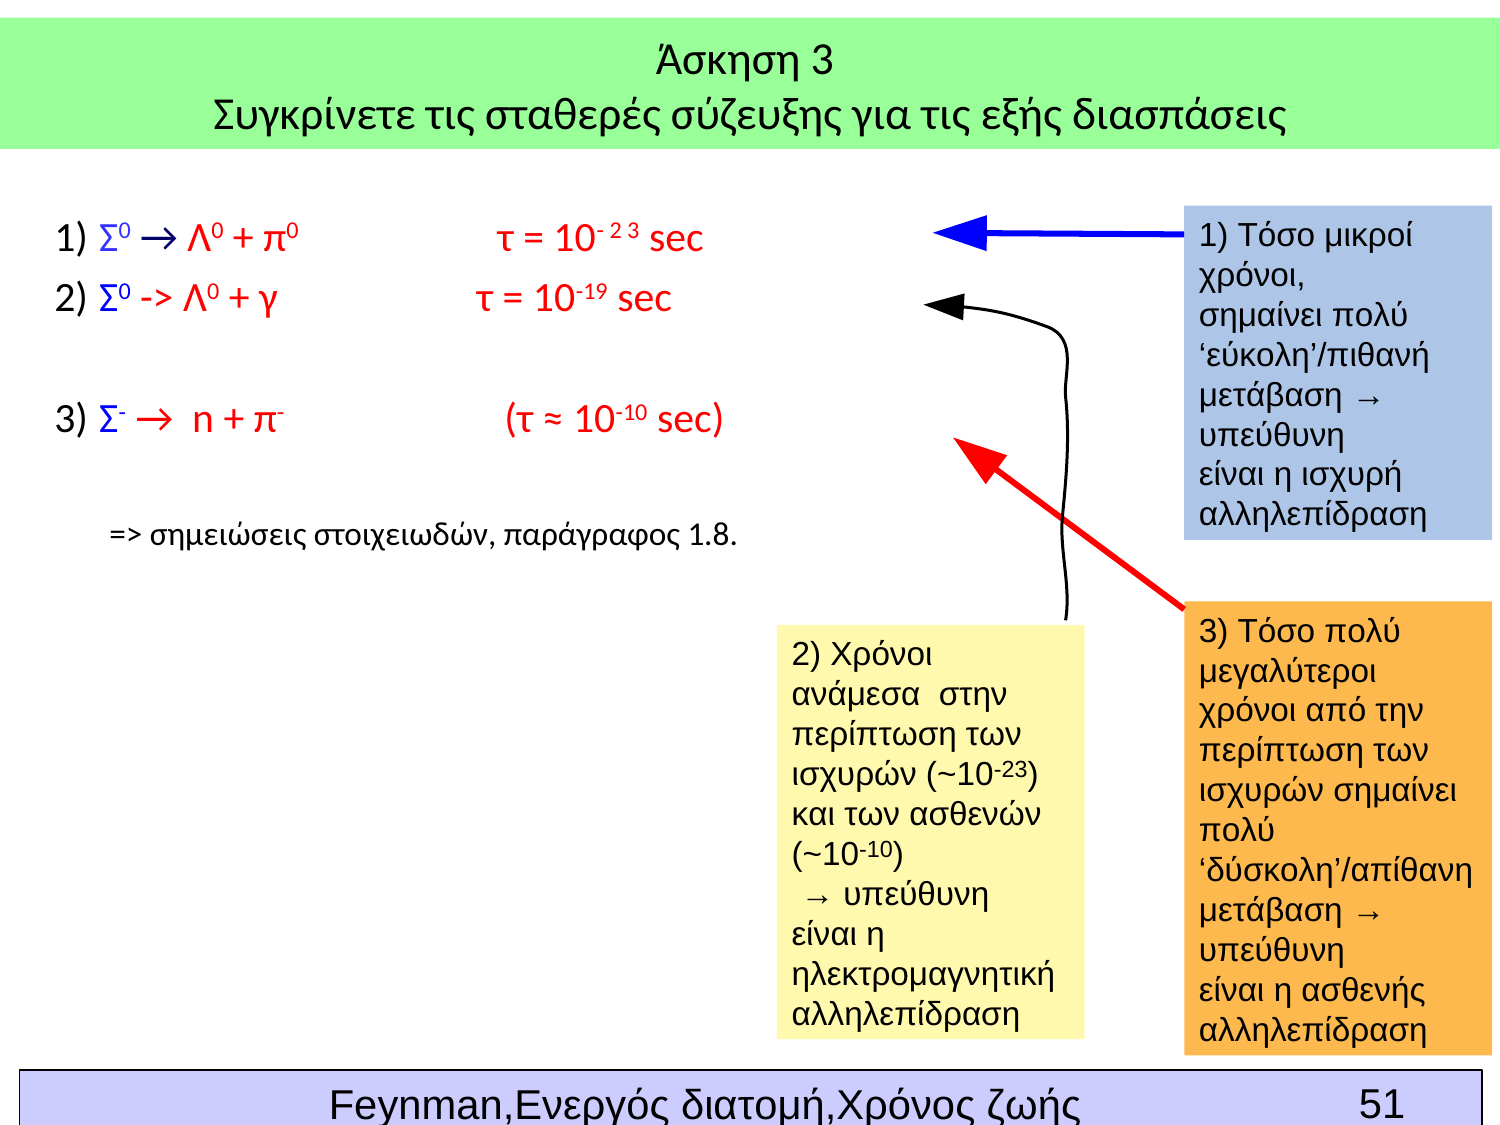

Άσκηση 3
Συγκρίνετε τις σταθερές σύζευξης για τις εξής διασπάσεις
 Σ0 → Λ0 + π0 τ = 10- 2 3 sec
 Σ0 -> Λ0 + γ τ = 10-19 sec
 Σ- → n + π- (τ ≈ 10-10 sec)
=> σημειώσεις στοιχειωδών, παράγραφος 1.8.
1) Τόσο μικροί χρόνοι,
σημαίνει πολύ ‘εύκολη’/πιθανή
μετάβαση → υπεύθυνη
είναι η ισχυρή αλληλεπίδραση
3) Τόσο πολύ μεγαλύτεροι χρόνοι από την περίπτωση των ισχυρών σημαίνει πολύ ‘δύσκολη’/απίθανη
μετάβαση → υπεύθυνη
είναι η ασθενής αλληλεπίδραση
2) Χρόνοι ανάμεσα στην περίπτωση των ισχυρών (~10-23) και των ασθενών (~10-10)
 → υπεύθυνη
είναι η ηλεκτρομαγνητική αλληλεπίδραση
51
Feynman,Eνεργός διατομή,Xρόνος ζωής